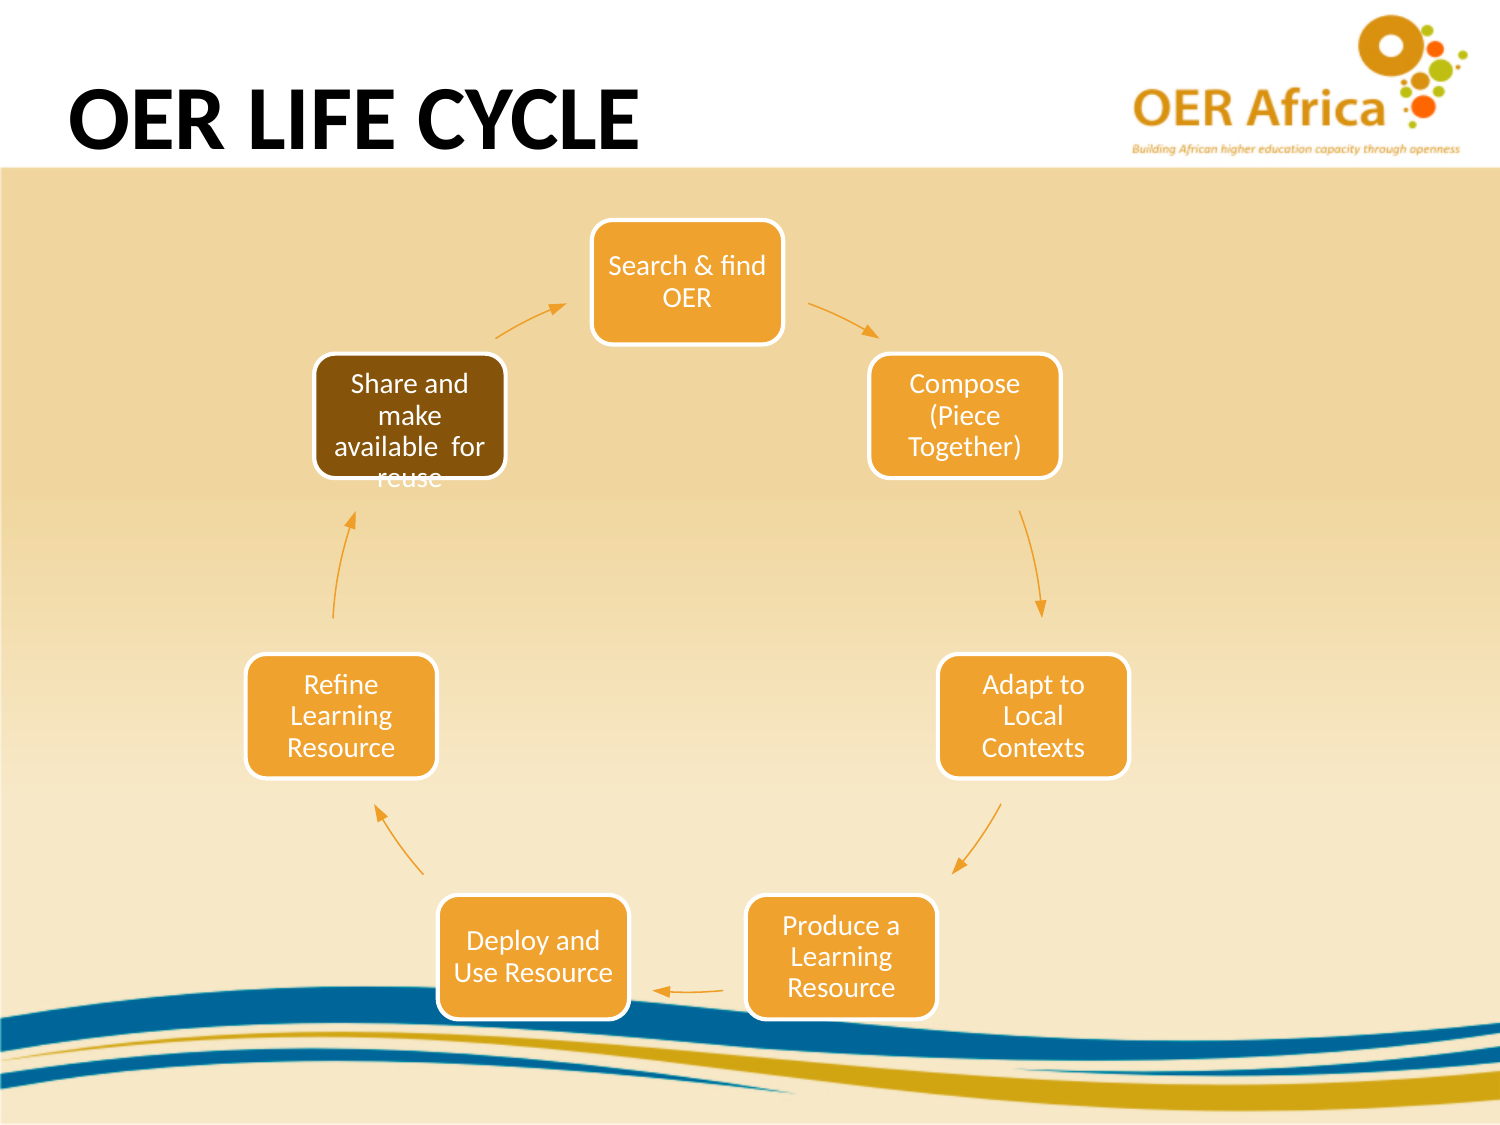

# OER LIFE CYCLE
Search & find OER
Share and make available for reuse
Compose (Piece Together)
Refine Learning Resource
Adapt to Local Contexts
Deploy and Use Resource
Produce a Learning Resource